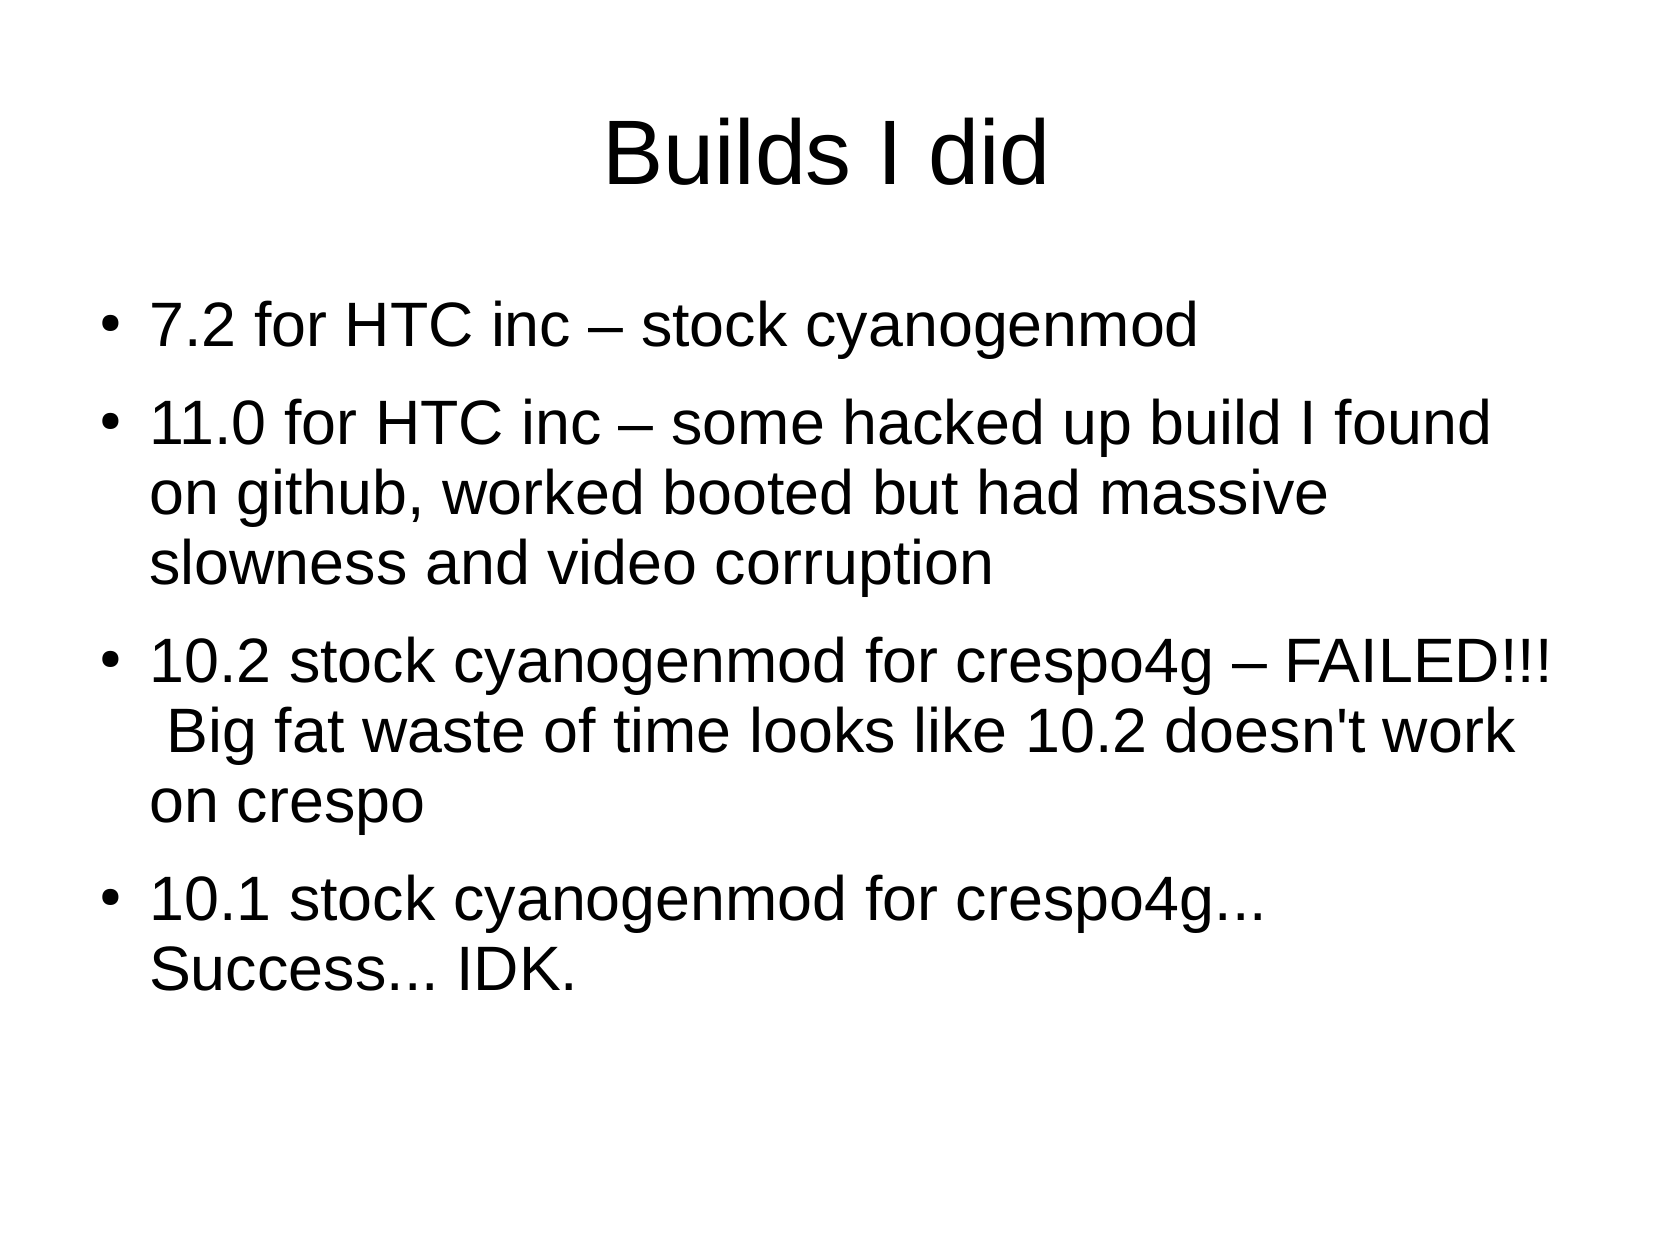

# Builds I did
7.2 for HTC inc – stock cyanogenmod
11.0 for HTC inc – some hacked up build I found on github, worked booted but had massive slowness and video corruption
10.2 stock cyanogenmod for crespo4g – FAILED!!! Big fat waste of time looks like 10.2 doesn't work on crespo
10.1 stock cyanogenmod for crespo4g... Success... IDK.